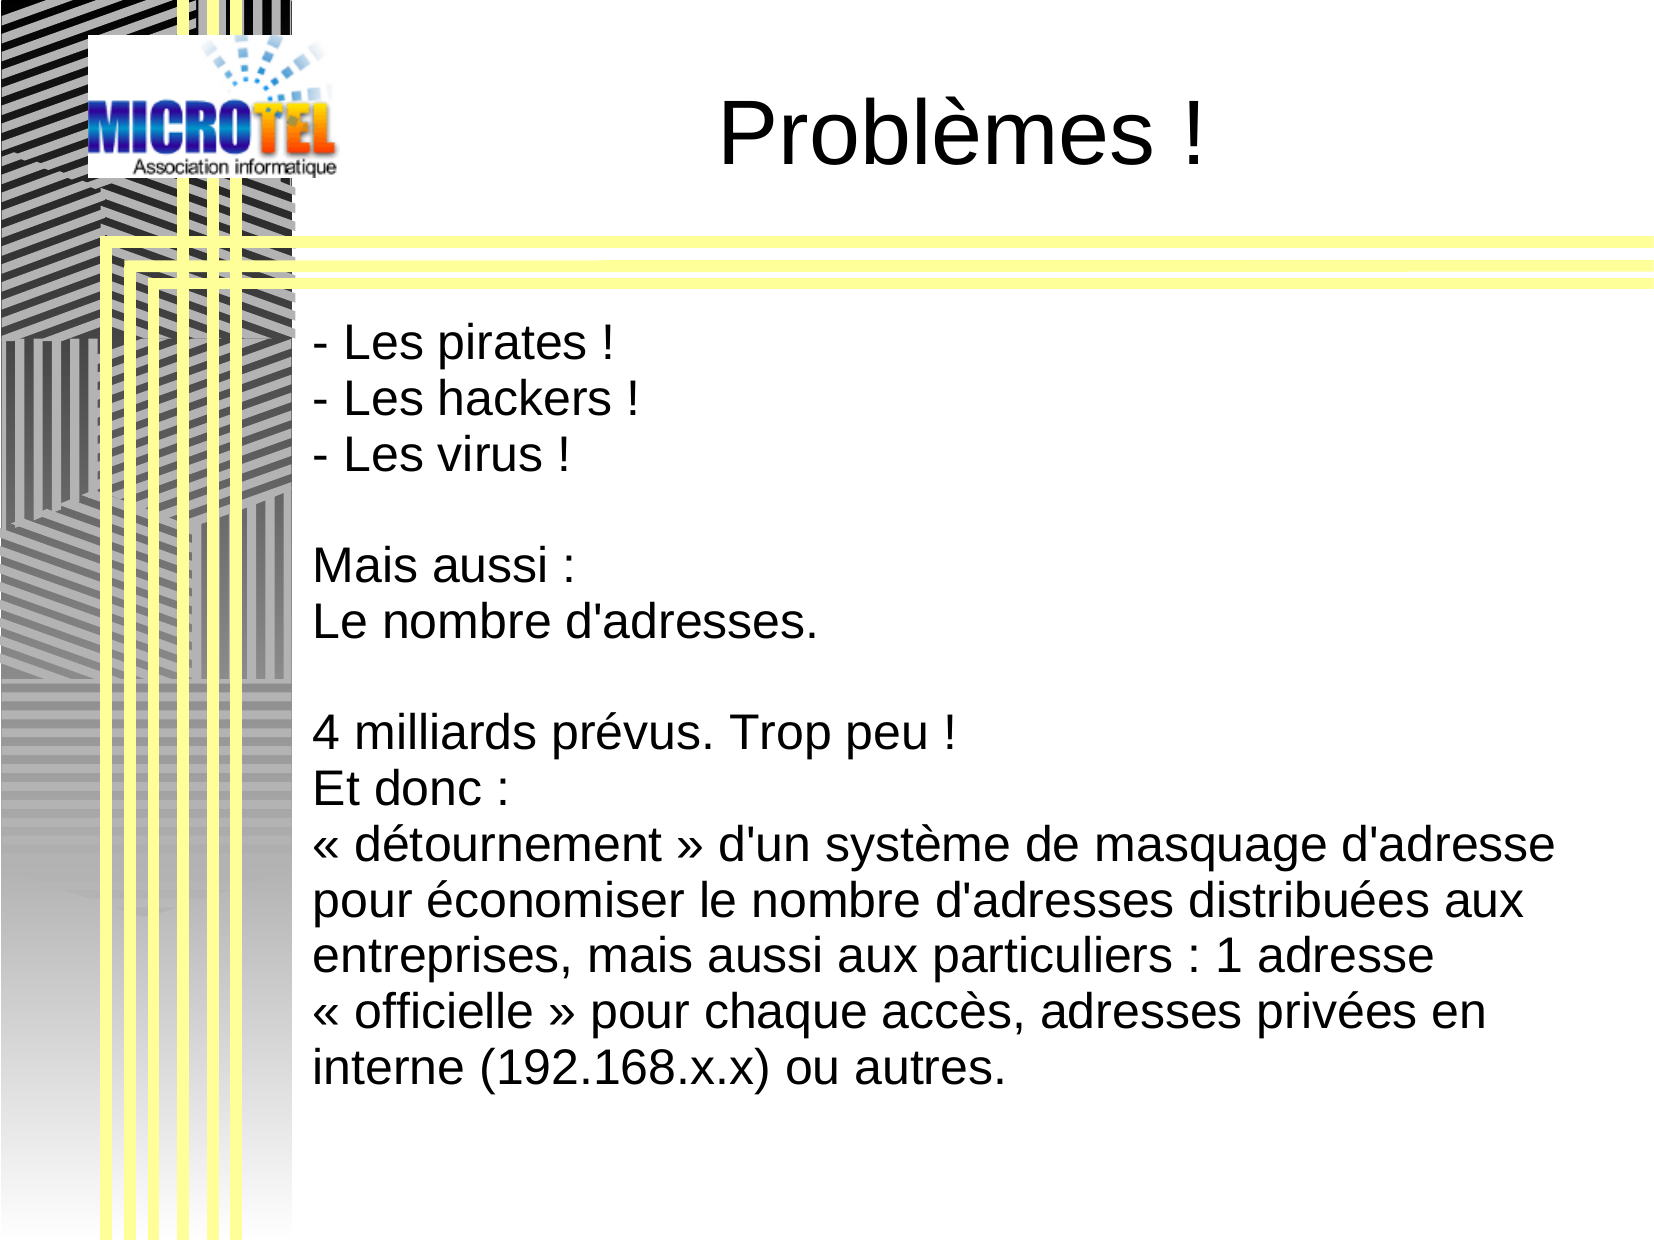

# Problèmes !
- Les pirates !
- Les hackers !
- Les virus !
Mais aussi :
Le nombre d'adresses.
4 milliards prévus. Trop peu !
Et donc :
« détournement » d'un système de masquage d'adresse pour économiser le nombre d'adresses distribuées aux entreprises, mais aussi aux particuliers : 1 adresse « officielle » pour chaque accès, adresses privées en interne (192.168.x.x) ou autres.